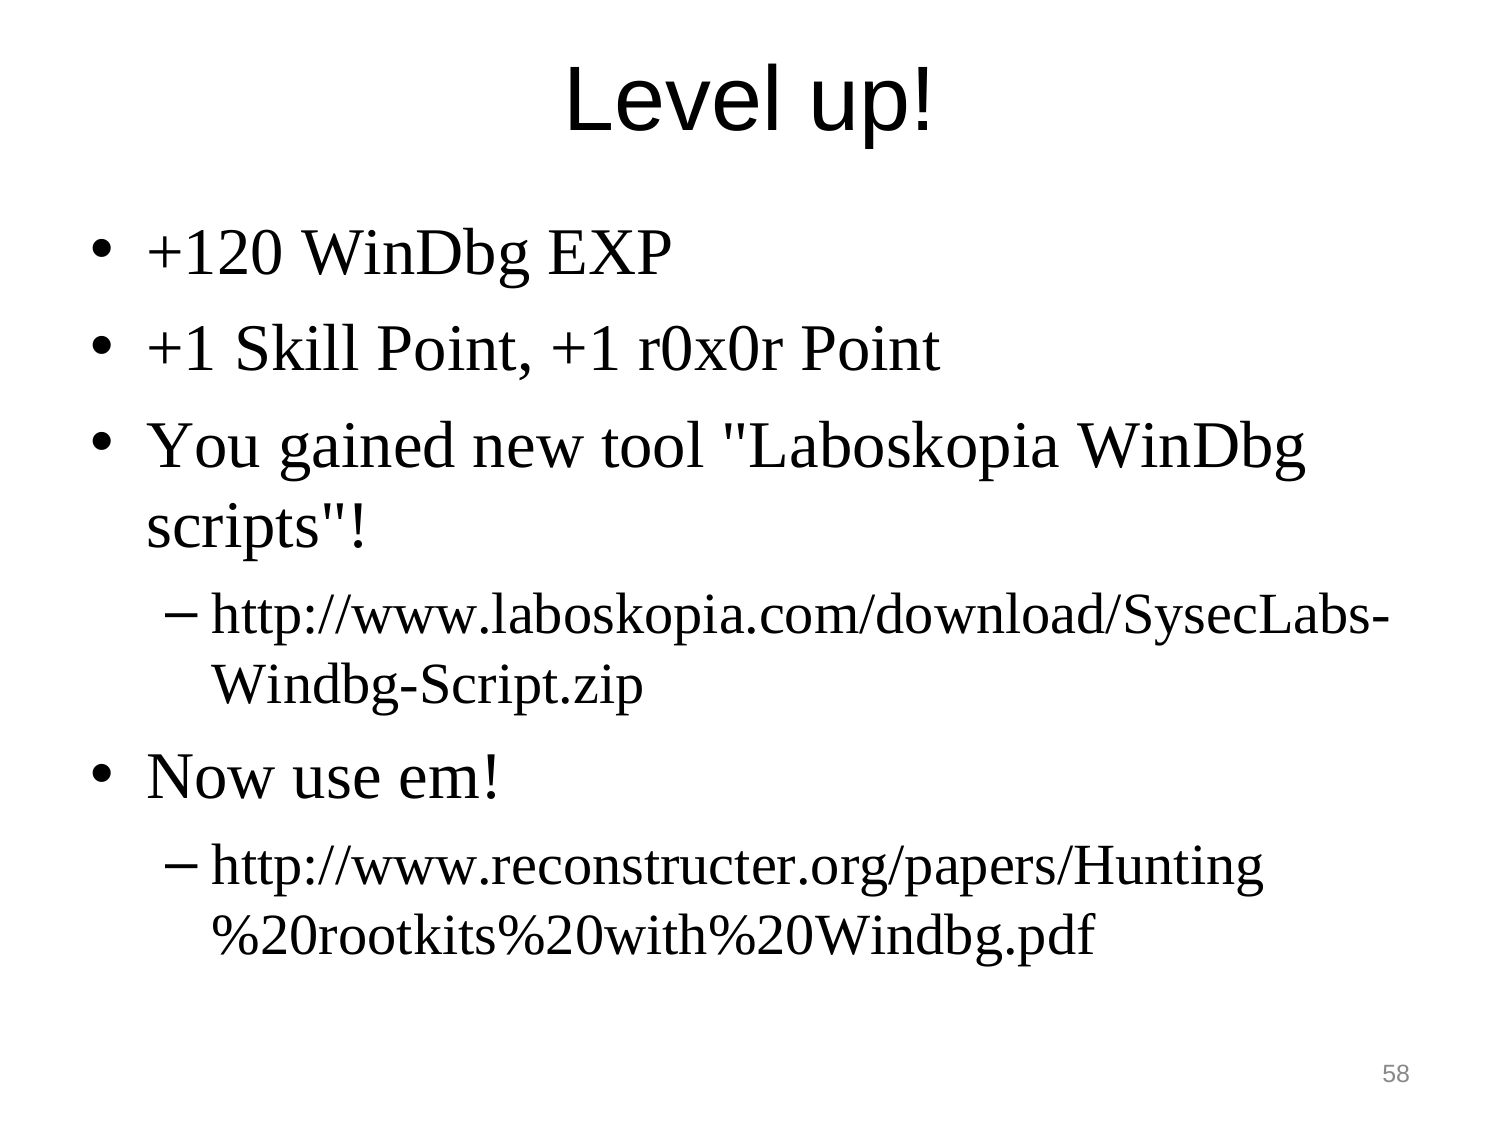

# Level up!
+120 WinDbg EXP
+1 Skill Point, +1 r0x0r Point
You gained new tool "Laboskopia WinDbg scripts"!
http://www.laboskopia.com/download/SysecLabs-Windbg-Script.zip
Now use em!
http://www.reconstructer.org/papers/Hunting%20rootkits%20with%20Windbg.pdf